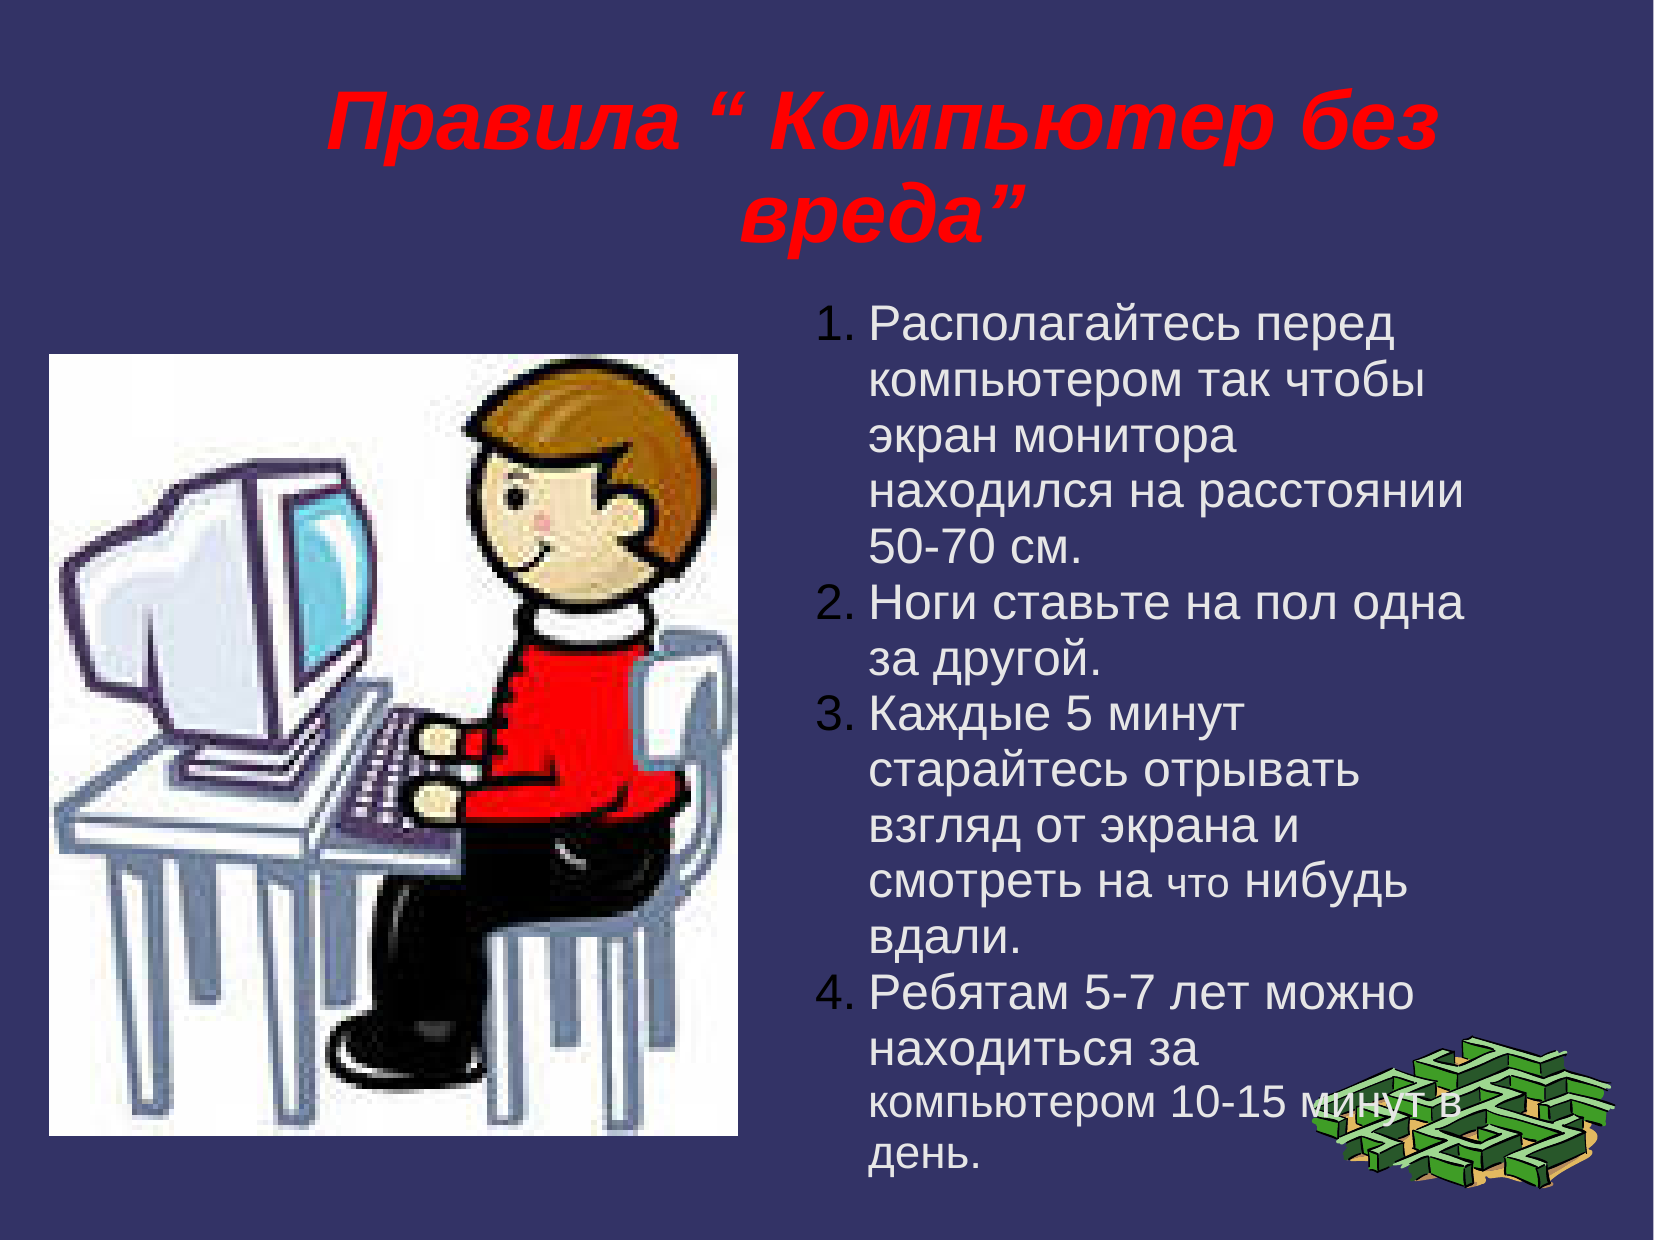

# Правила “ Компьютер без вреда”
Располагайтесь перед компьютером так чтобы экран монитора находился на расстоянии 50-70 см.
Ноги ставьте на пол одна за другой.
Каждые 5 минут старайтесь отрывать взгляд от экрана и смотреть на что нибудь вдали.
Ребятам 5-7 лет можно находиться за компьютером 10-15 минут в день.